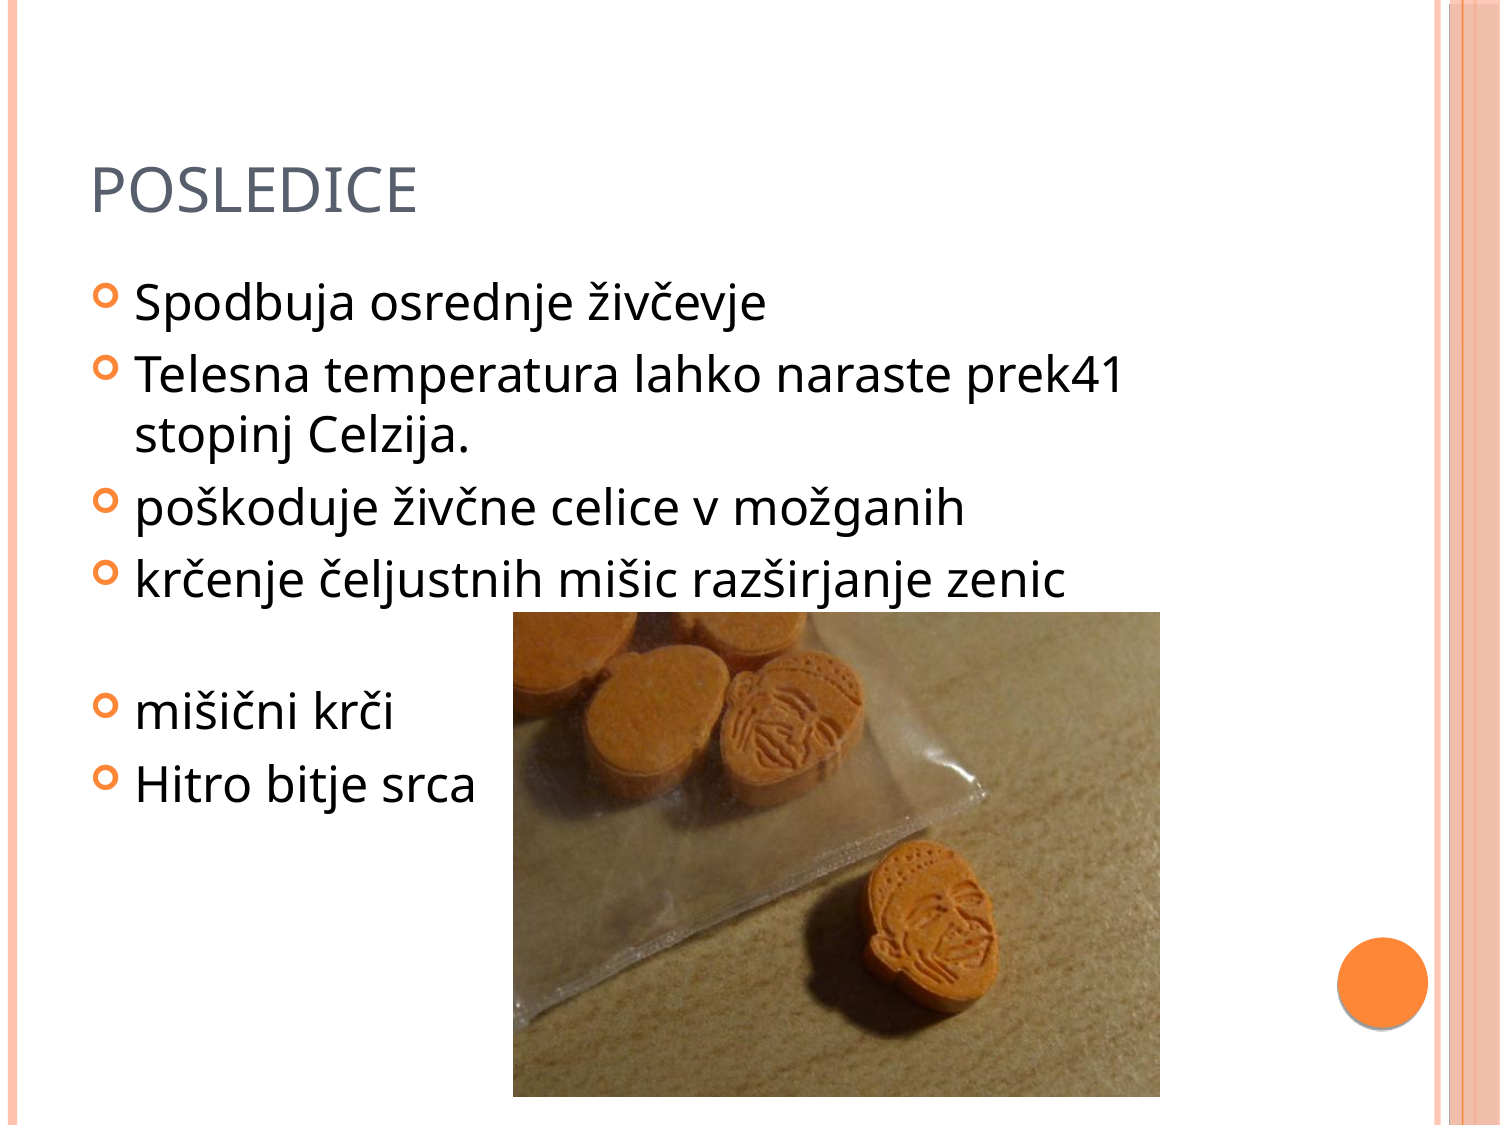

# POSLEDICE
Spodbuja osrednje živčevje
Telesna temperatura lahko naraste prek41 stopinj Celzija.
poškoduje živčne celice v možganih
krčenje čeljustnih mišic razširjanje zenic
mišični krči
Hitro bitje srca